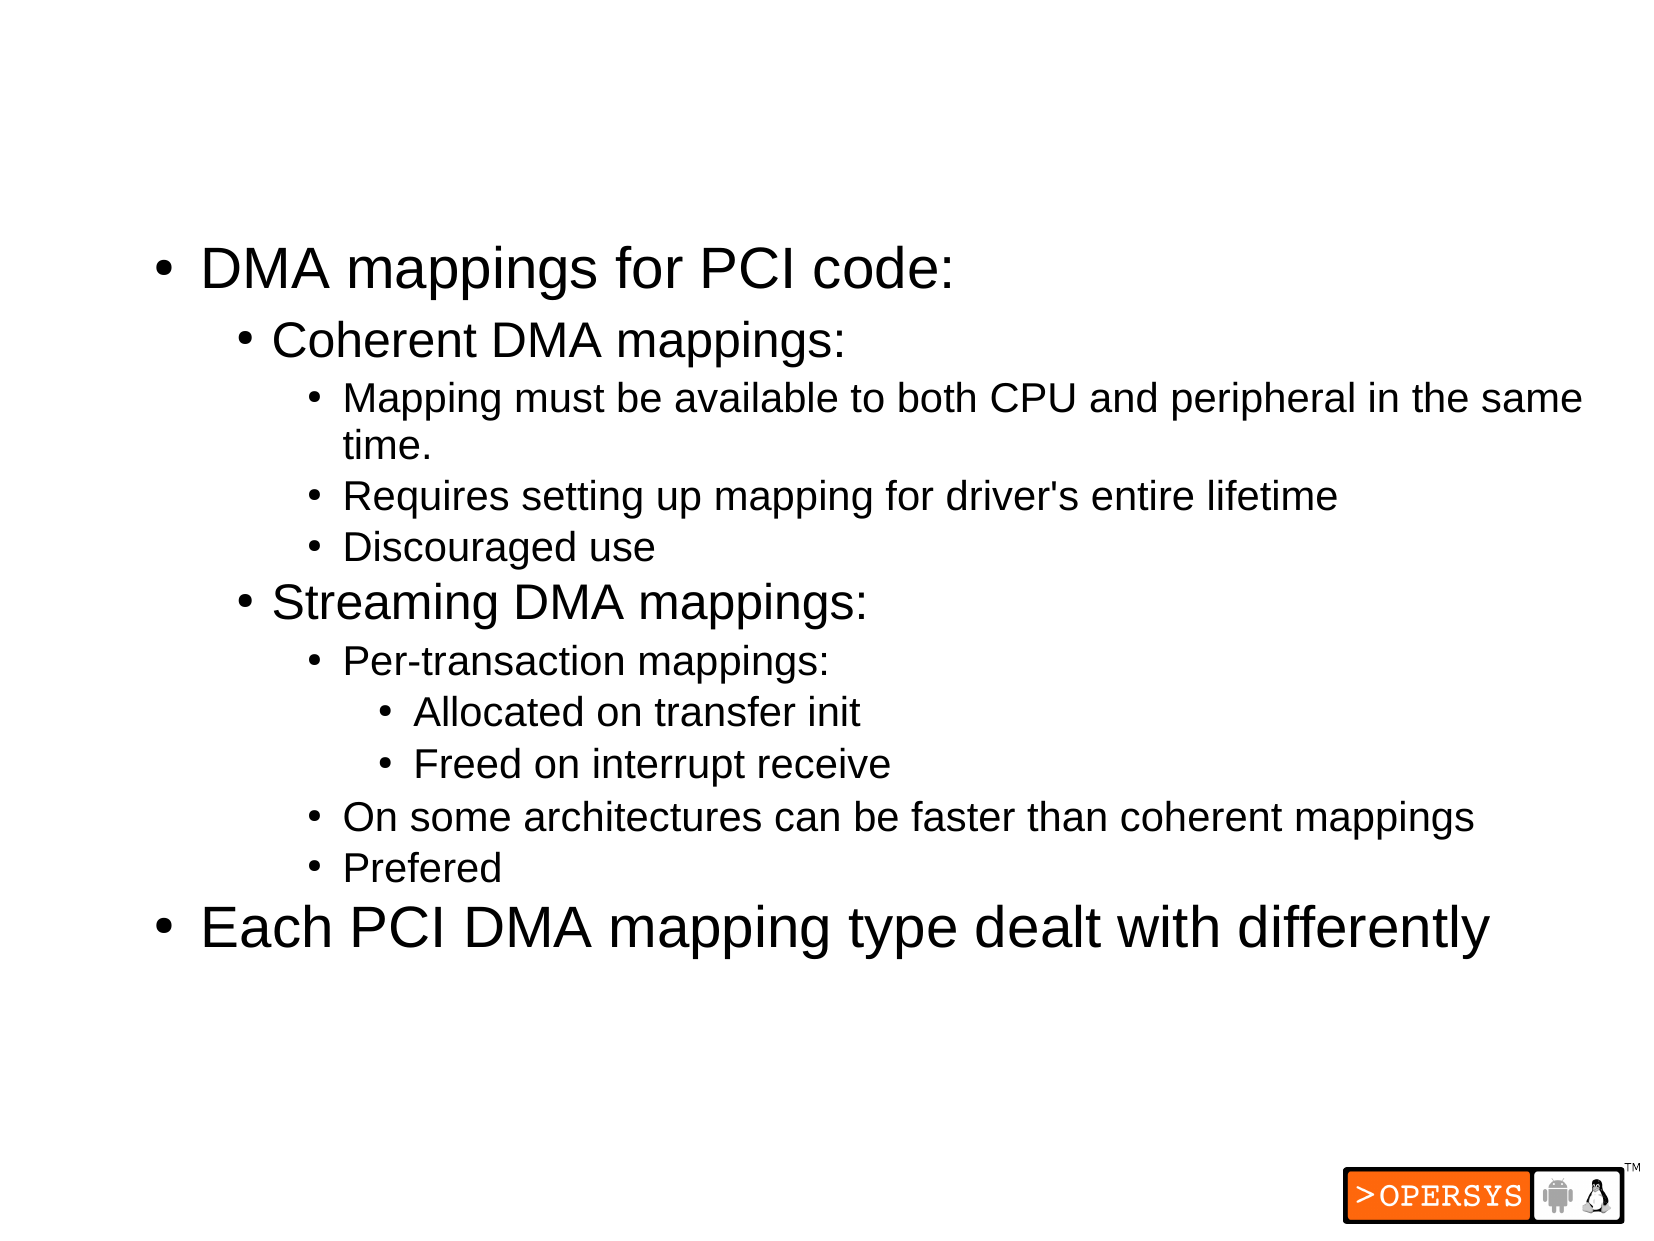

# DMA mappings for PCI code:
Coherent DMA mappings:
Mapping must be available to both CPU and peripheral in the same time.
Requires setting up mapping for driver's entire lifetime
Discouraged use
Streaming DMA mappings:
Per-transaction mappings:
Allocated on transfer init
Freed on interrupt receive
On some architectures can be faster than coherent mappings
Prefered
Each PCI DMA mapping type dealt with differently